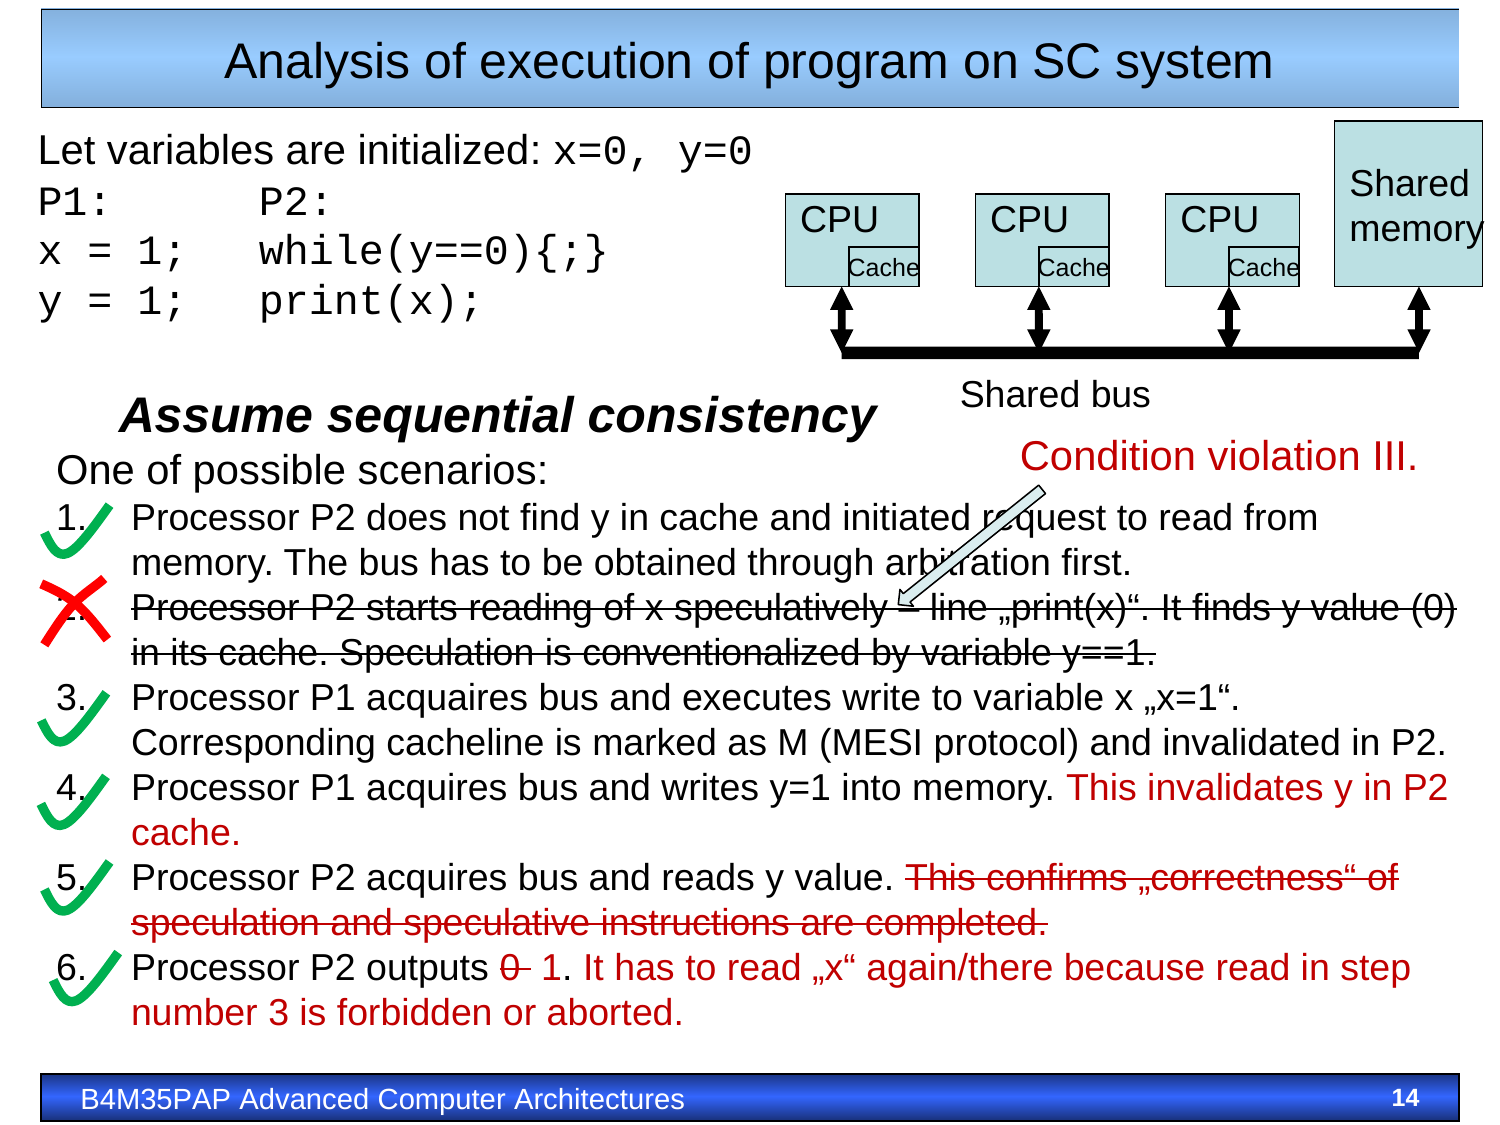

# Analysis of execution of program on SC system
Let variables are initialized: x=0, y=0
P1:		P2:
x = 1; 	while(y==0){;}
y = 1; 	print(x);
Shared
memory
CPU
CPU
CPU
Cache
Cache
Cache
Shared bus
Assume sequential consistency
Condition violation III.
One of possible scenarios:
Processor P2 does not find y in cache and initiated request to read from memory. The bus has to be obtained through arbitration first.
Processor P2 starts reading of x speculatively – line „print(x)“. It finds y value (0) in its cache. Speculation is conventionalized by variable y==1.
Processor P1 acquaires bus and executes write to variable x „x=1“. Corresponding cacheline is marked as M (MESI protocol) and invalidated in P2.
Processor P1 acquires bus and writes y=1 into memory. This invalidates y in P2 cache.
Processor P2 acquires bus and reads y value. This confirms „correctness“ of speculation and speculative instructions are completed.
Processor P2 outputs 0 1. It has to read „x“ again/there because read in step number 3 is forbidden or aborted.